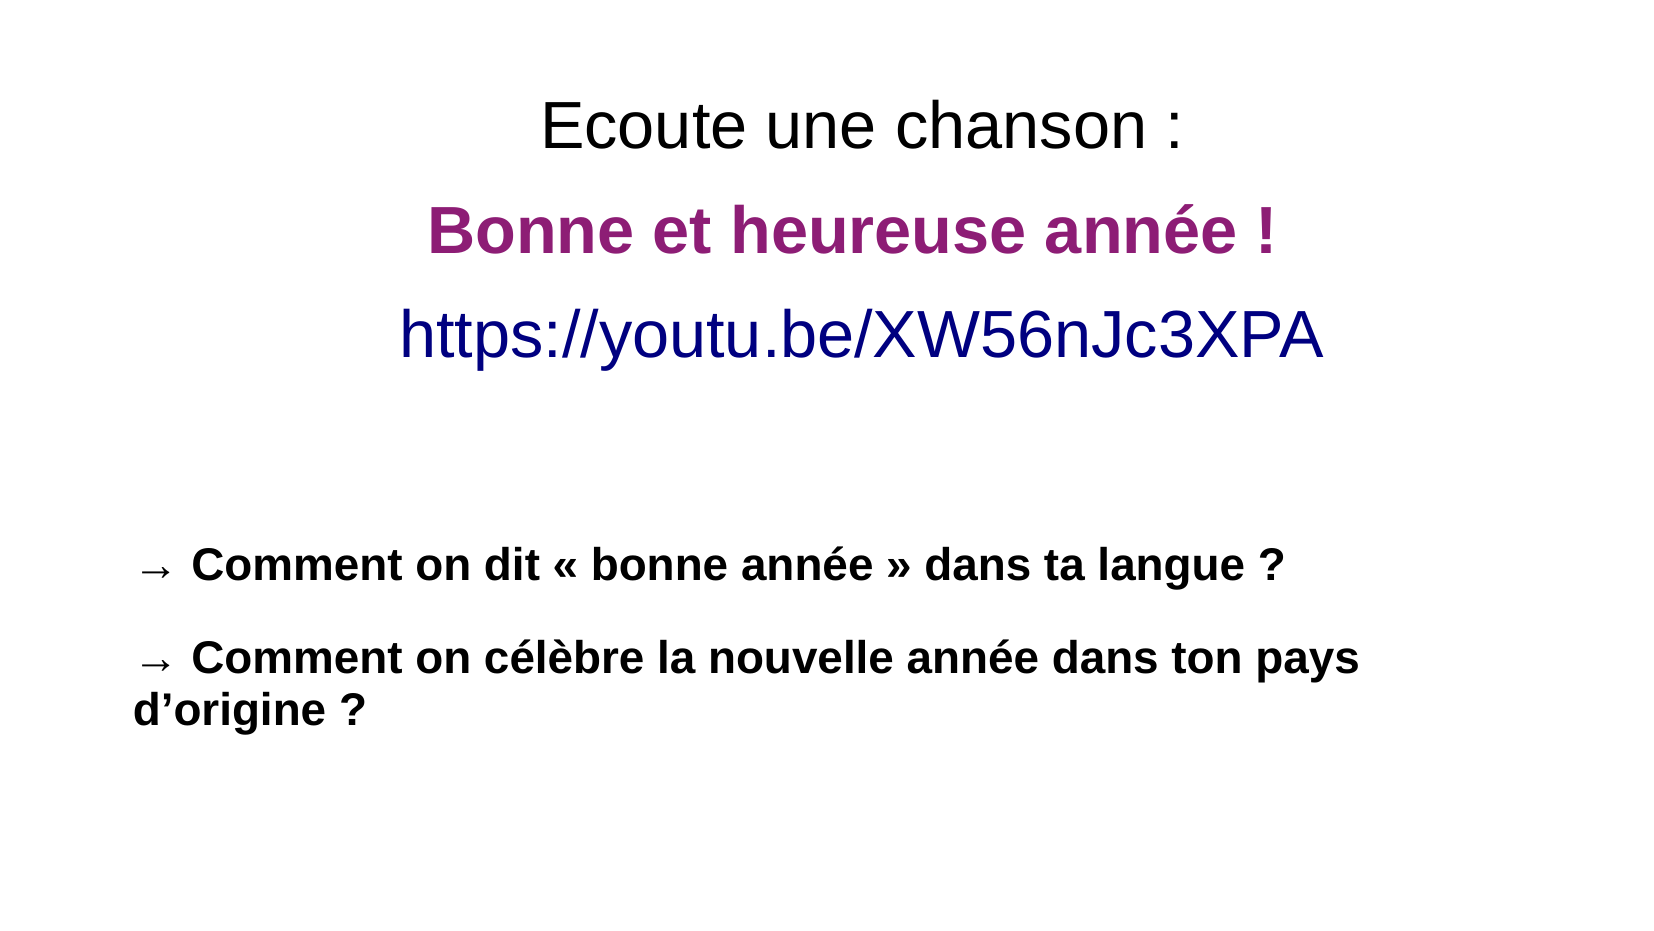

# Ecoute une chanson :
Bonne et heureuse année !
https://youtu.be/XW56nJc3XPA
→ Comment on dit « bonne année » dans ta langue ?
→ Comment on célèbre la nouvelle année dans ton pays d’origine ?